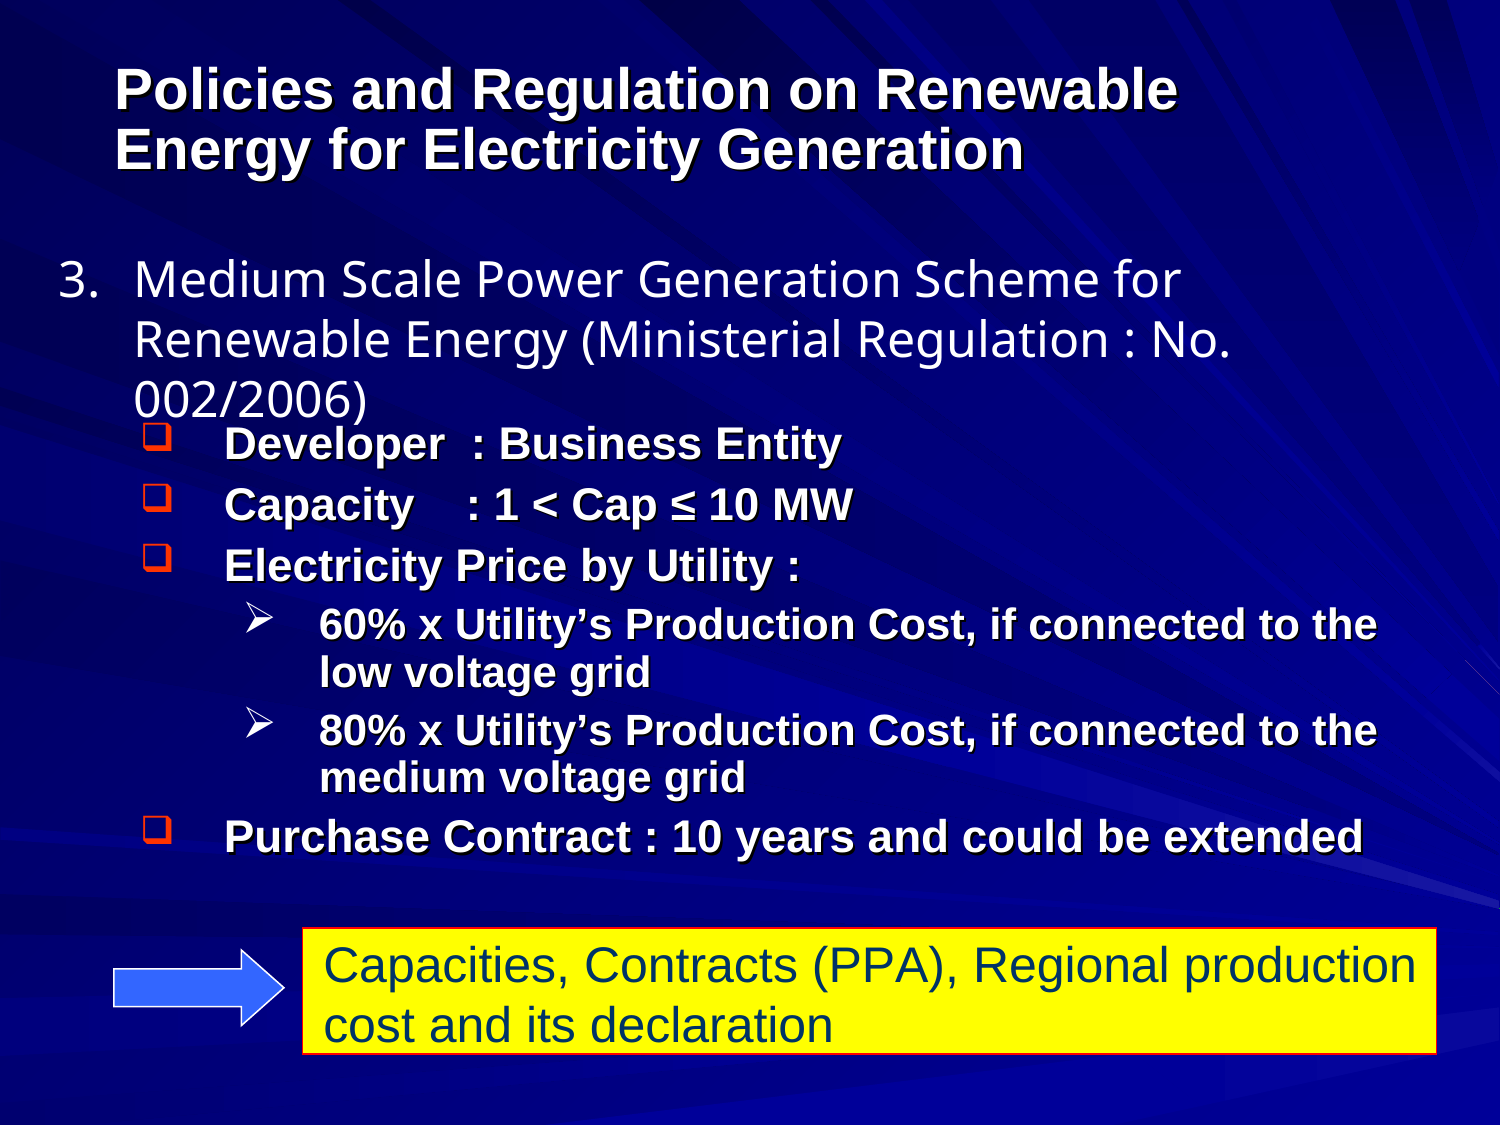

# Policies and Regulation on Renewable Energy for Electricity Generation
3.	Medium Scale Power Generation Scheme for Renewable Energy (Ministerial Regulation : No. 002/2006)
Developer : Business Entity
Capacity : 1 < Cap ≤ 10 MW
Electricity Price by Utility :
60% x Utility’s Production Cost, if connected to the low voltage grid
80% x Utility’s Production Cost, if connected to the medium voltage grid
Purchase Contract : 10 years and could be extended
	Capacities, Contracts (PPA), Regional production cost and its declaration